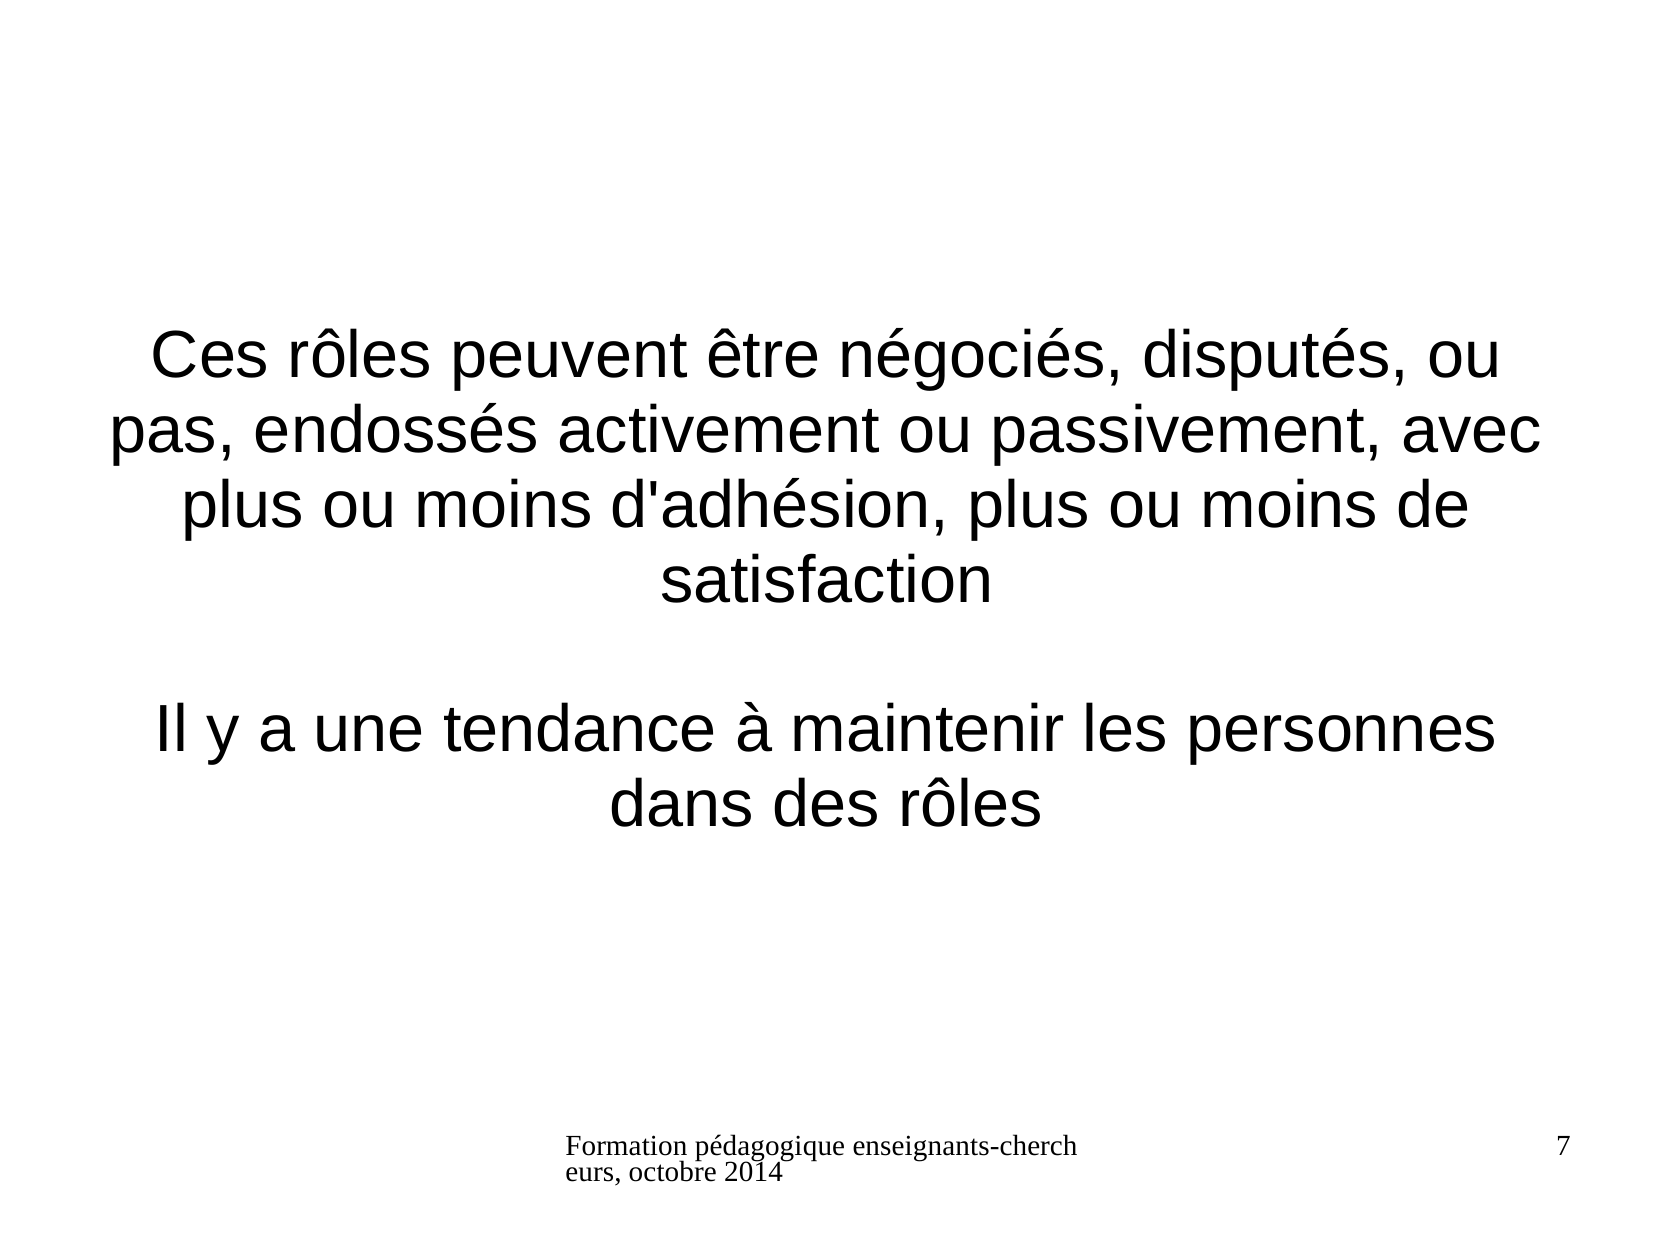

# Ces rôles peuvent être négociés, disputés, ou pas, endossés activement ou passivement, avec plus ou moins d'adhésion, plus ou moins de satisfaction
Il y a une tendance à maintenir les personnes dans des rôles
Formation pédagogique enseignants-chercheurs, octobre 2014
7